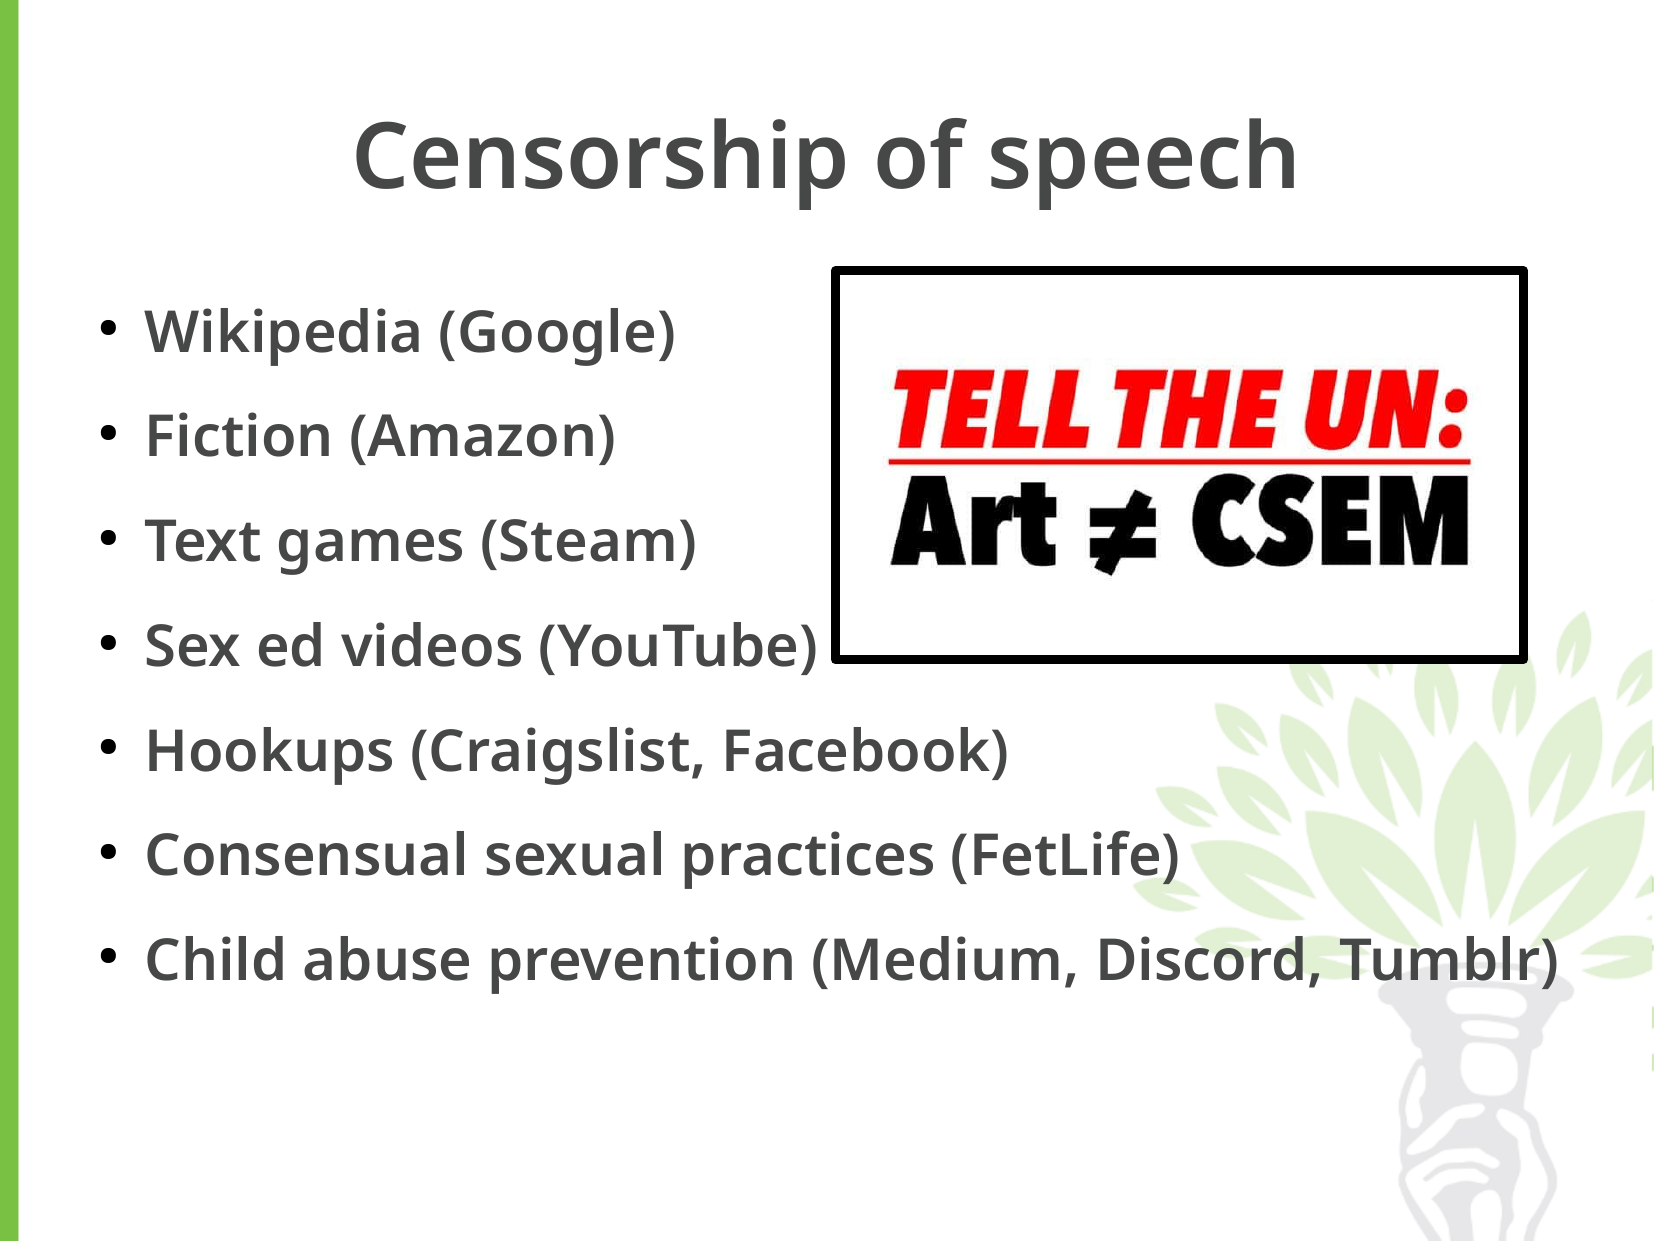

# Censorship of speech
Wikipedia (Google)
Fiction (Amazon)
Text games (Steam)
Sex ed videos (YouTube)
Hookups (Craigslist, Facebook)
Consensual sexual practices (FetLife)
Child abuse prevention (Medium, Discord, Tumblr)